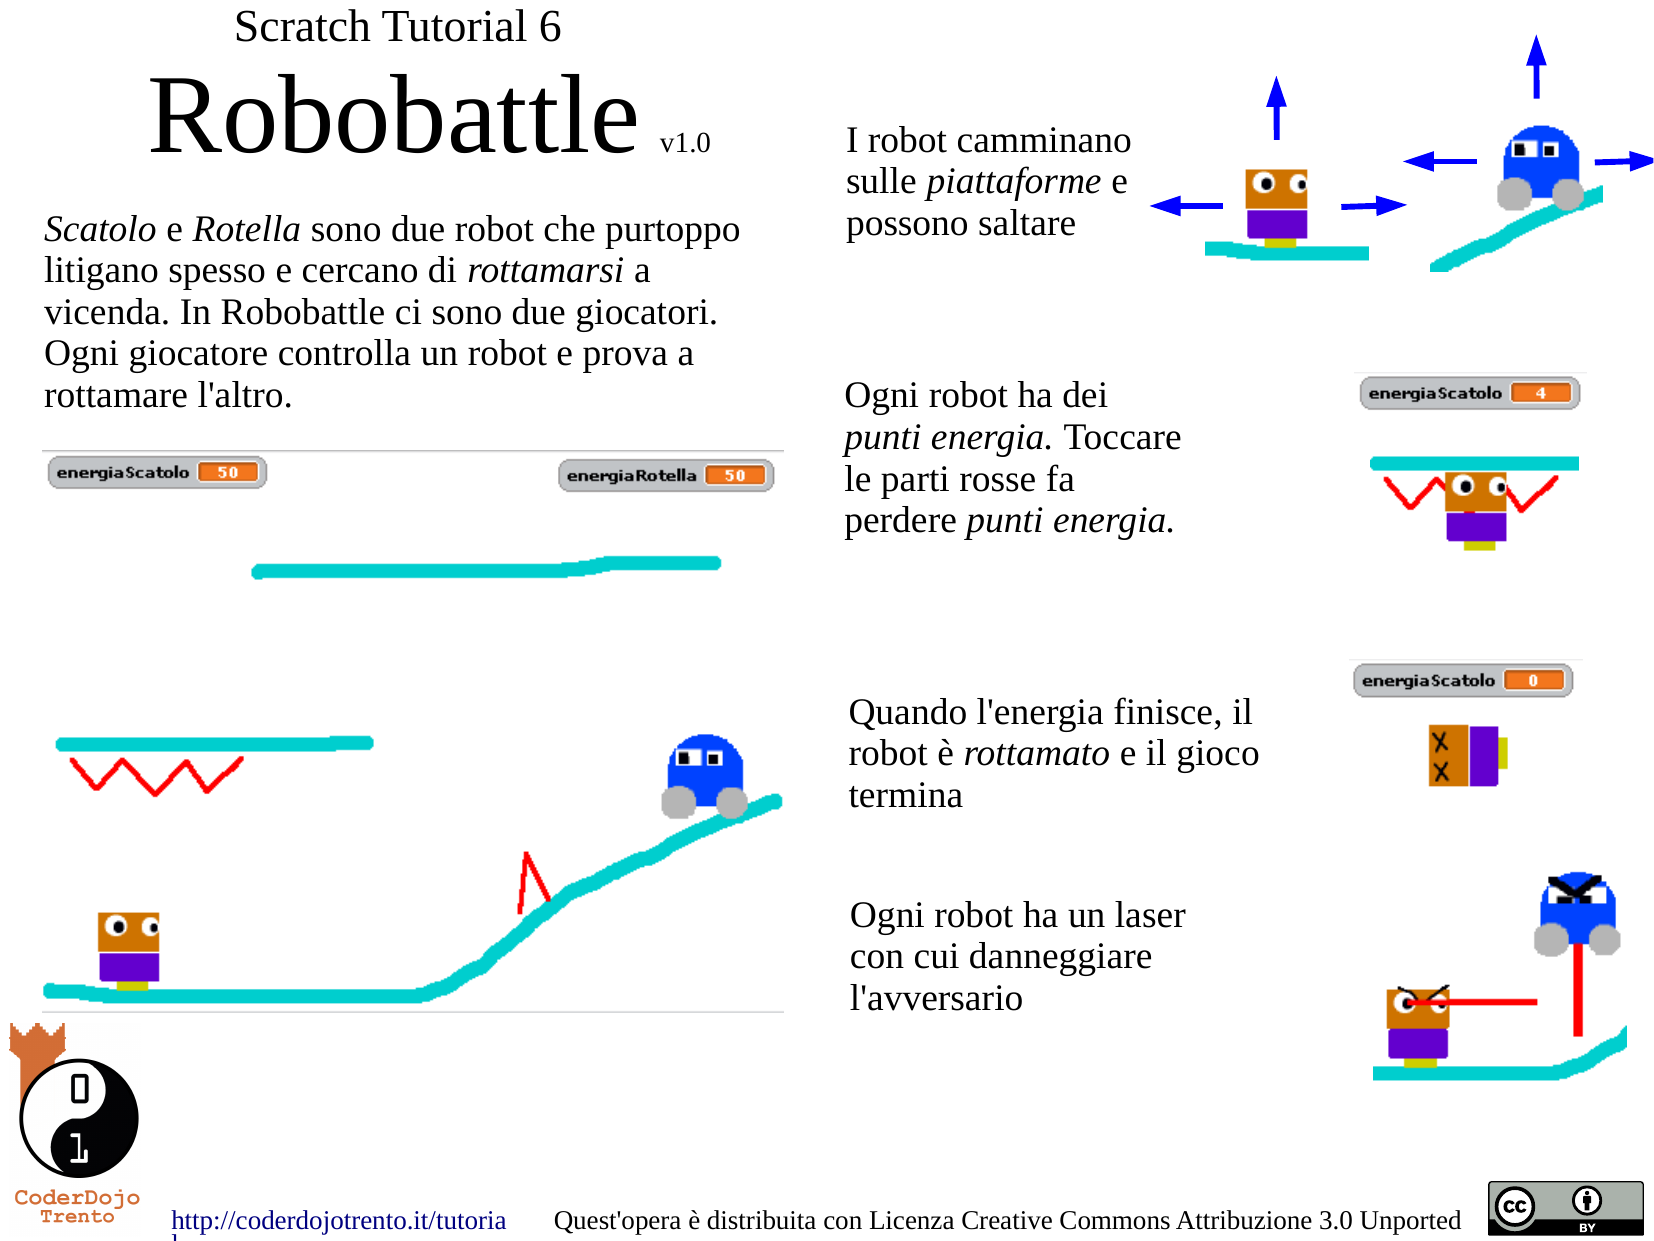

Scratch Tutorial 6
Robobattle v1.0
I robot camminano sulle piattaforme e possono saltare
Scatolo e Rotella sono due robot che purtoppo litigano spesso e cercano di rottamarsi a vicenda. In Robobattle ci sono due giocatori. Ogni giocatore controlla un robot e prova a rottamare l'altro.
Ogni robot ha dei punti energia. Toccare le parti rosse fa perdere punti energia.
Quando l'energia finisce, il robot è rottamato e il gioco termina
Ogni robot ha un laser con cui danneggiare l'avversario
http://coderdojotrento.it/tutorial
 Quest'opera è distribuita con Licenza Creative Commons Attribuzione 3.0 Unported